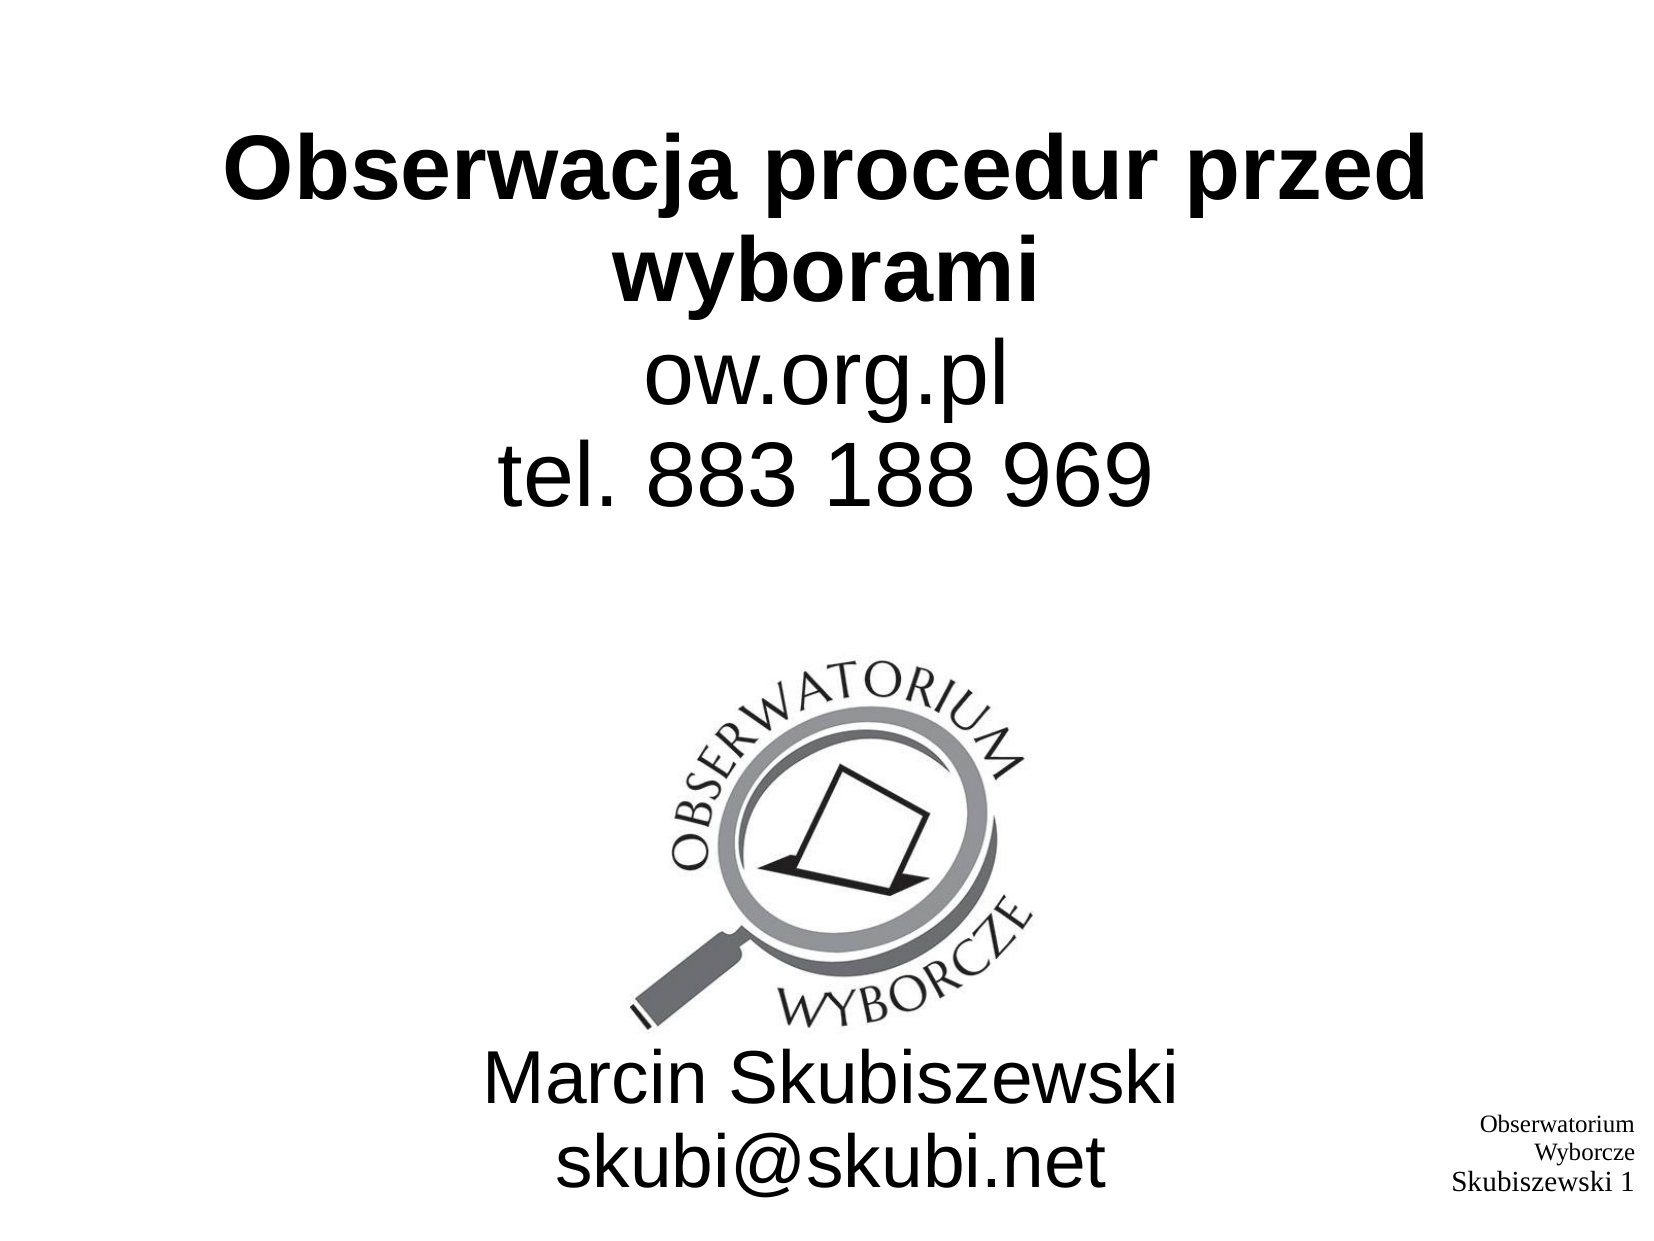

# Obserwacja procedur przed wyborami ow.org.pl tel. 883 188 969
Marcin Skubiszewski
skubi@skubi.net
1